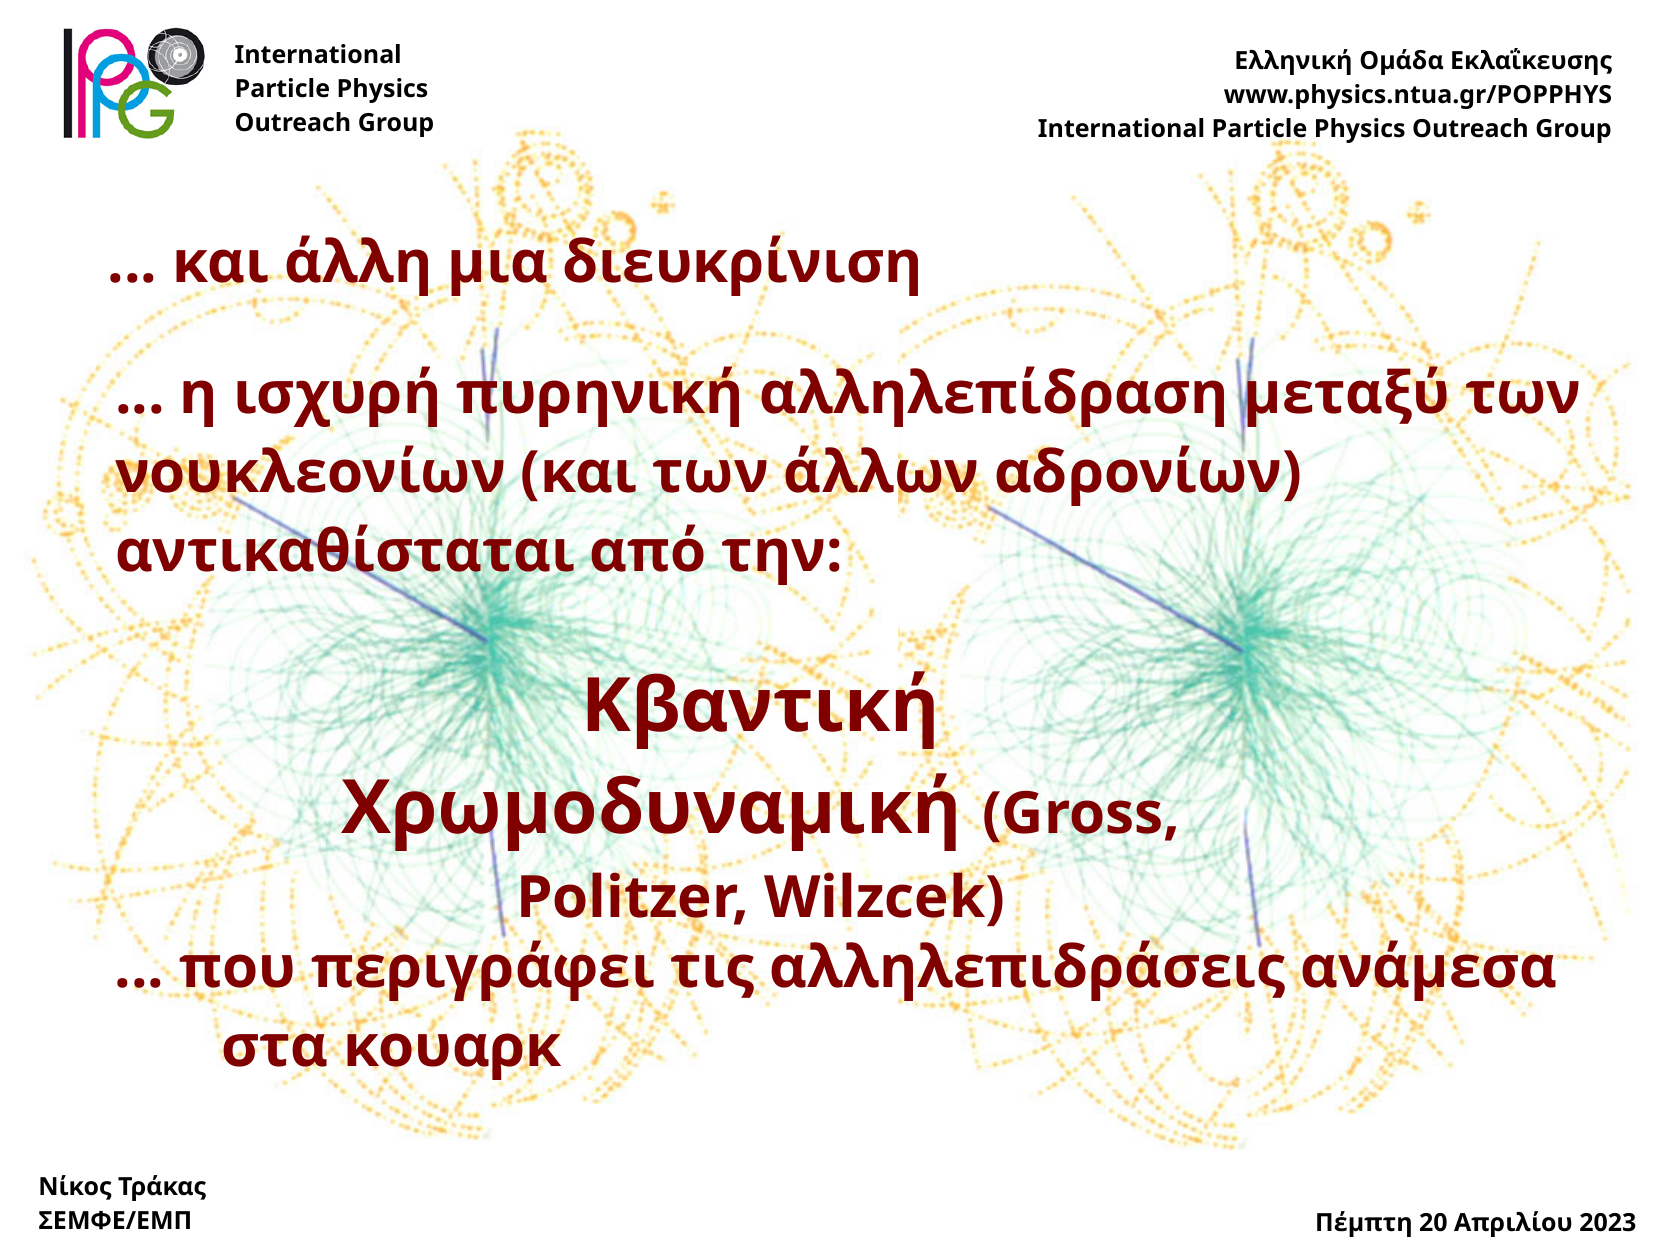

... και άλλη μια διευκρίνιση
... η ισχυρή πυρηνική αλληλεπίδραση μεταξύ των νουκλεονίων (και των άλλων αδρονίων) αντικαθίσταται από την:
Κβαντική Χρωμοδυναμική (Gross, Politzer, Wilzcek)
... που περιγράφει τις αλληλεπιδράσεις ανάμεσα στα κουαρκ